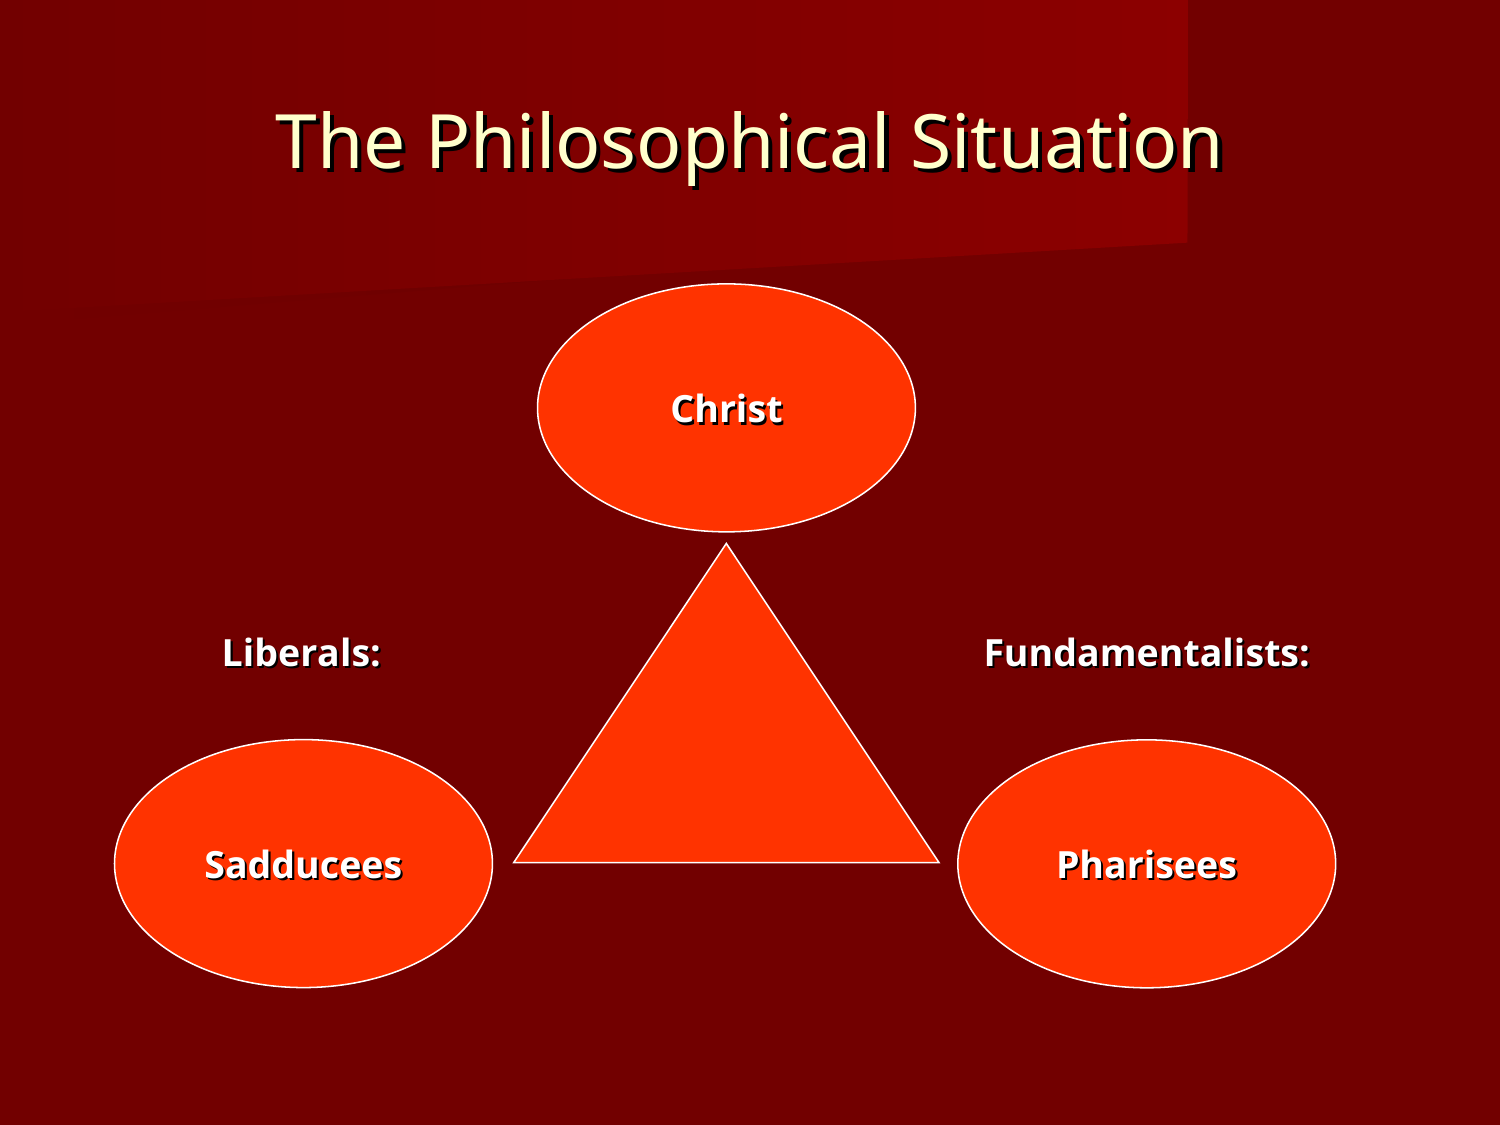

# The Philosophical Situation
Christ
Liberals:
Fundamentalists:
Sadducees
Pharisees